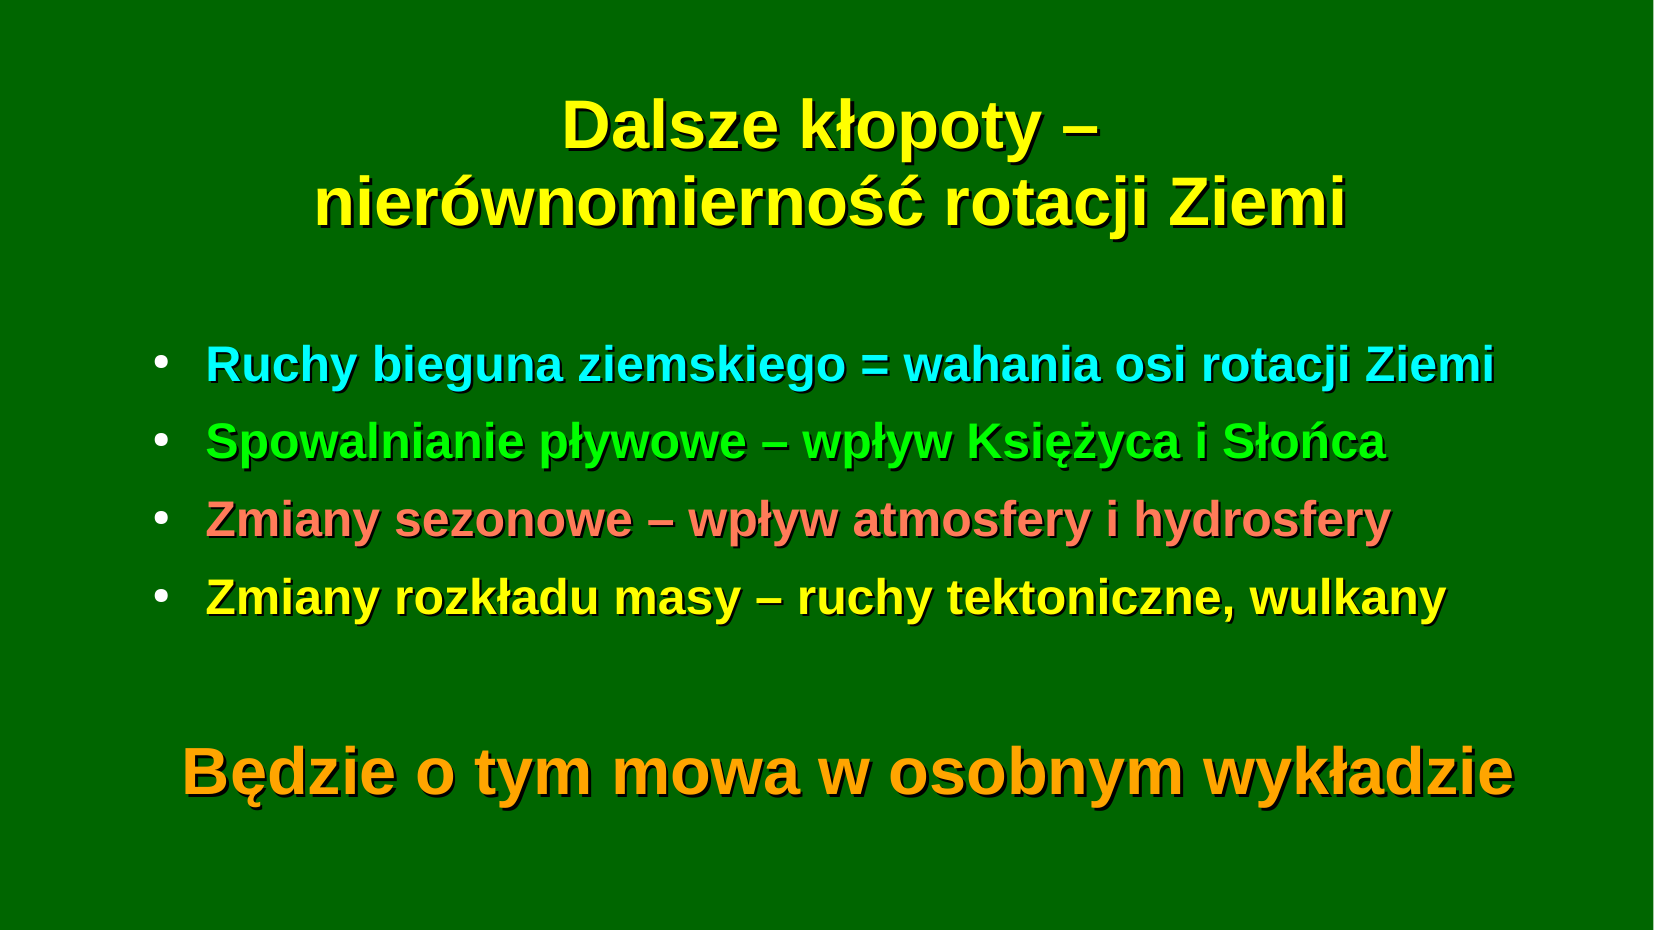

# Dalsze kłopoty – nierównomierność rotacji Ziemi
Ruchy bieguna ziemskiego = wahania osi rotacji Ziemi
Spowalnianie pływowe – wpływ Księżyca i Słońca
Zmiany sezonowe – wpływ atmosfery i hydrosfery
Zmiany rozkładu masy – ruchy tektoniczne, wulkany
Będzie o tym mowa w osobnym wykładzie